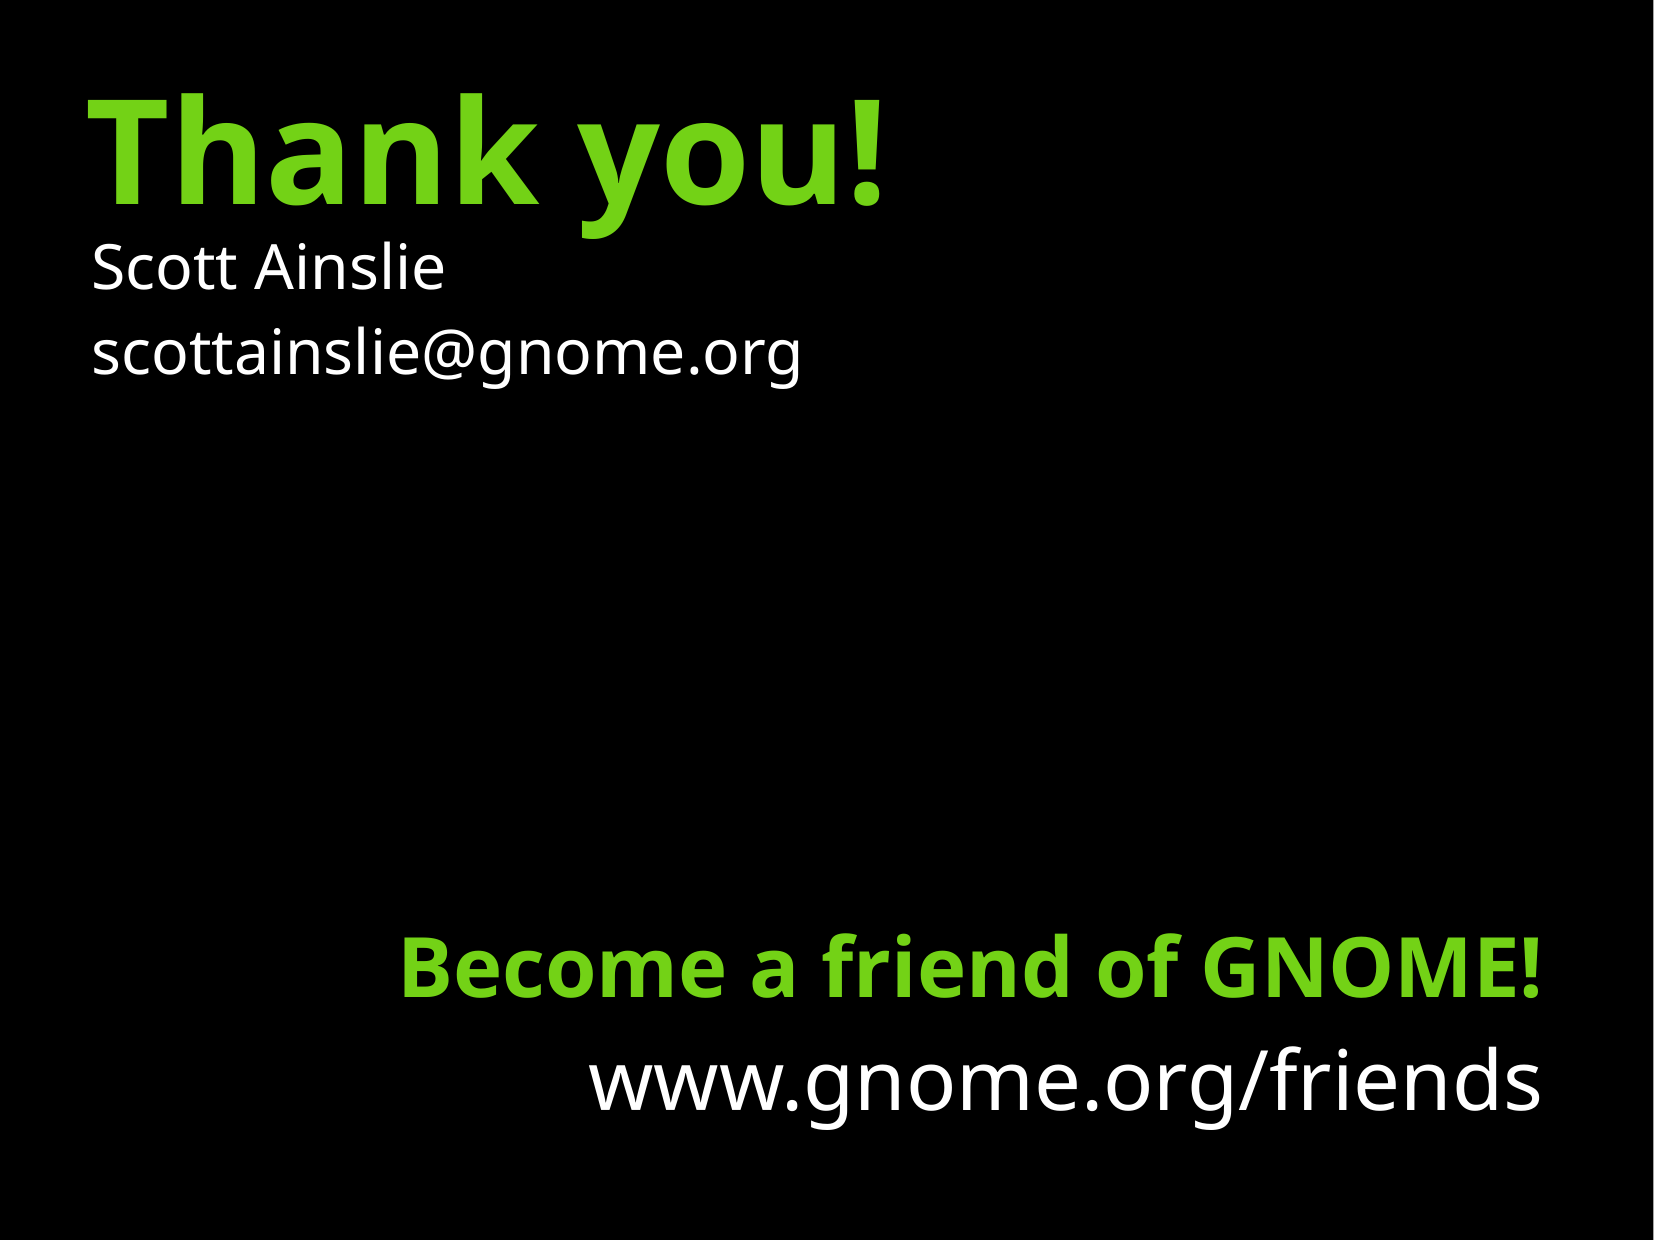

Thank you!
Scott Ainslie
scottainslie@gnome.org
Become a friend of GNOME!
www.gnome.org/friends